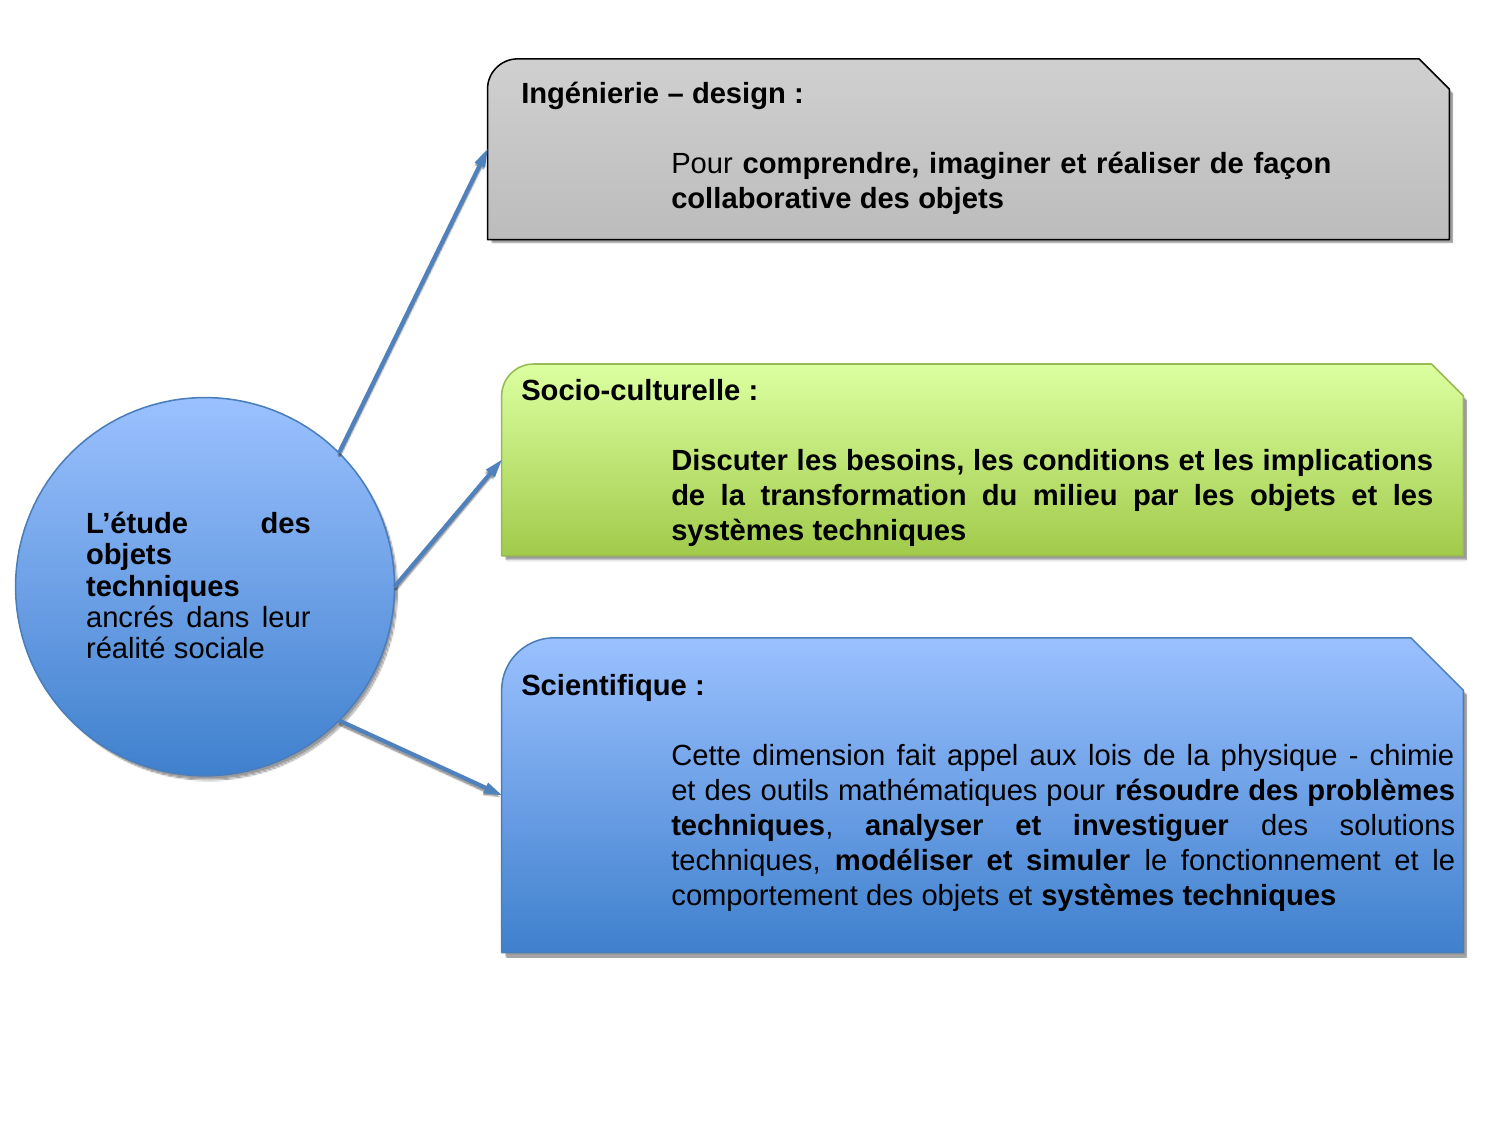

Ingénierie – design :
Pour comprendre, imaginer et réaliser de façon collaborative des objets
#
Socio-culturelle :
Discuter les besoins, les conditions et les implications de la transformation du milieu par les objets et les systèmes techniques
L’étude des objets techniques ancrés dans leur réalité sociale
Scientifique :
Cette dimension fait appel aux lois de la physique - chimie et des outils mathématiques pour résoudre des problèmes techniques, analyser et investiguer des solutions techniques, modéliser et simuler le fonctionnement et le comportement des objets et systèmes techniques